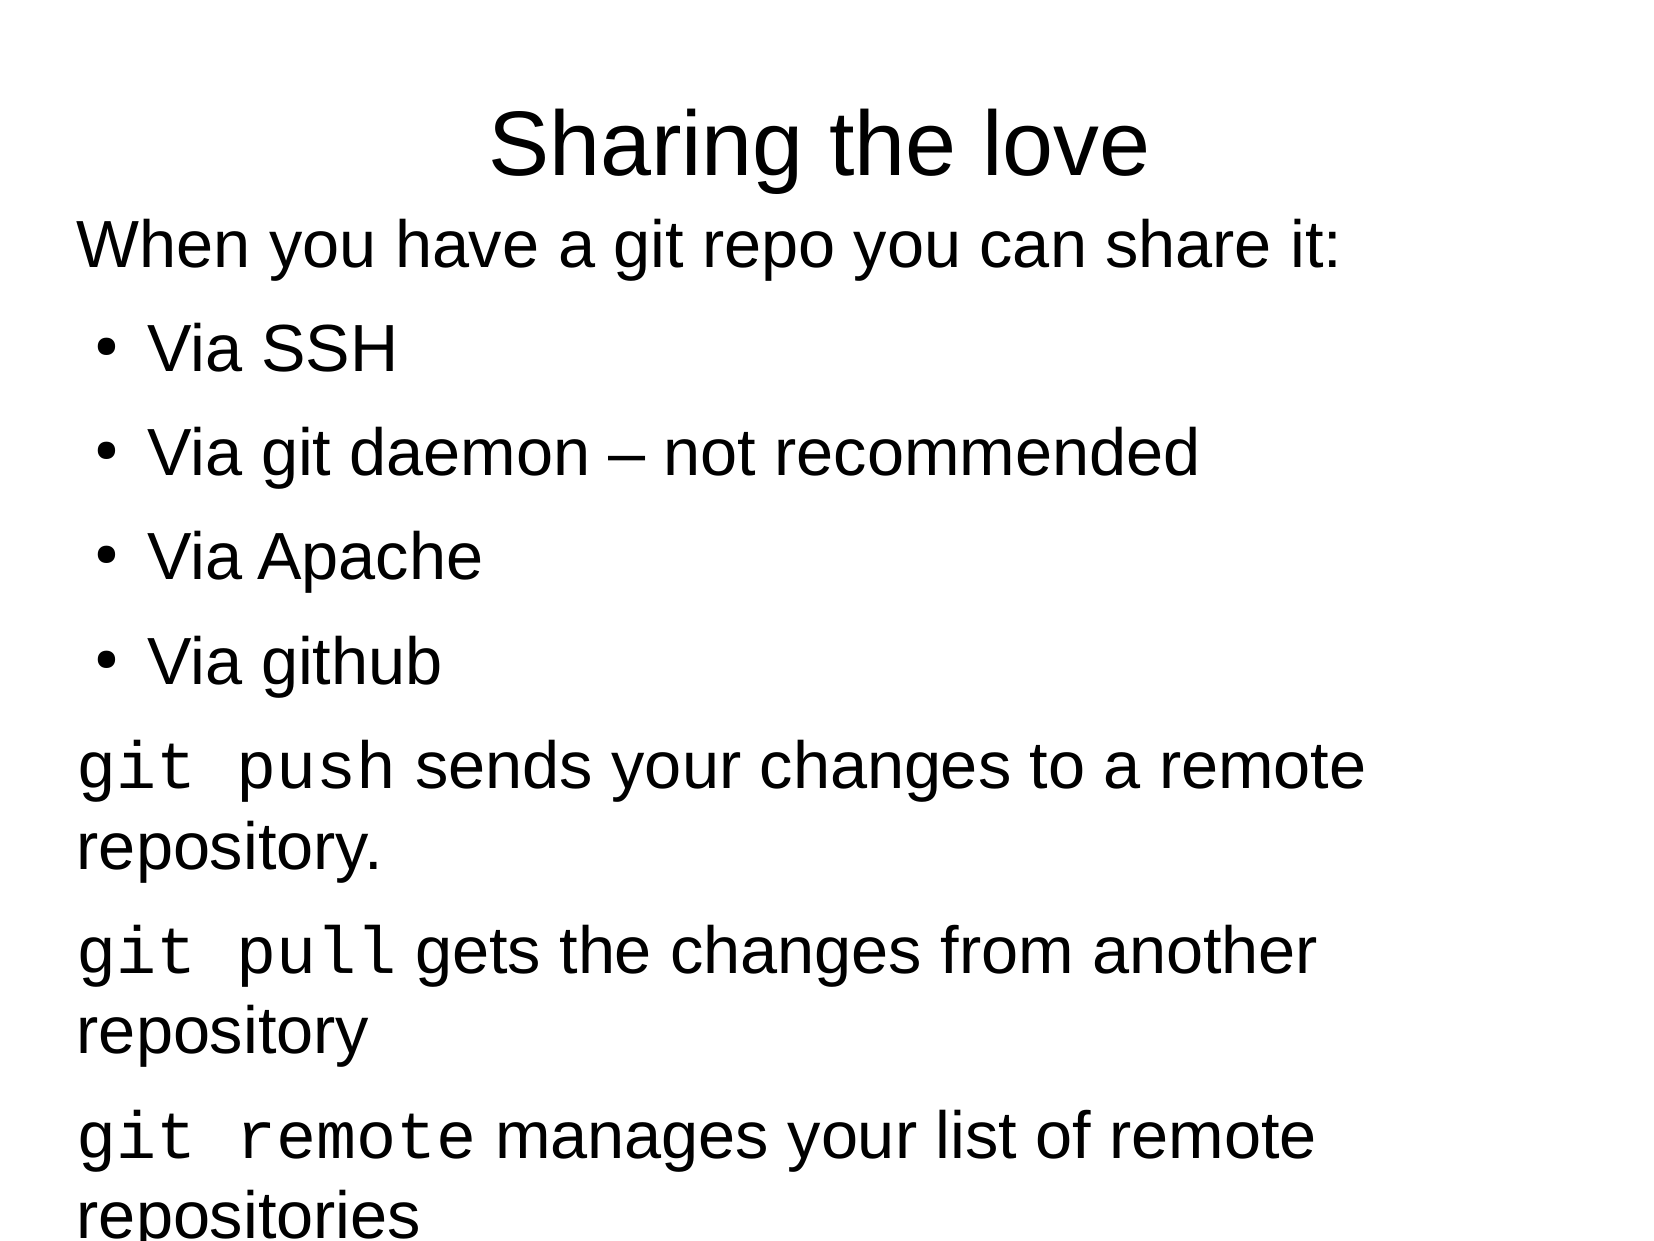

# Sharing the love
When you have a git repo you can share it:
Via SSH
Via git daemon – not recommended
Via Apache
Via github
git push sends your changes to a remote repository.
git pull gets the changes from another repository
git remote manages your list of remote repositories